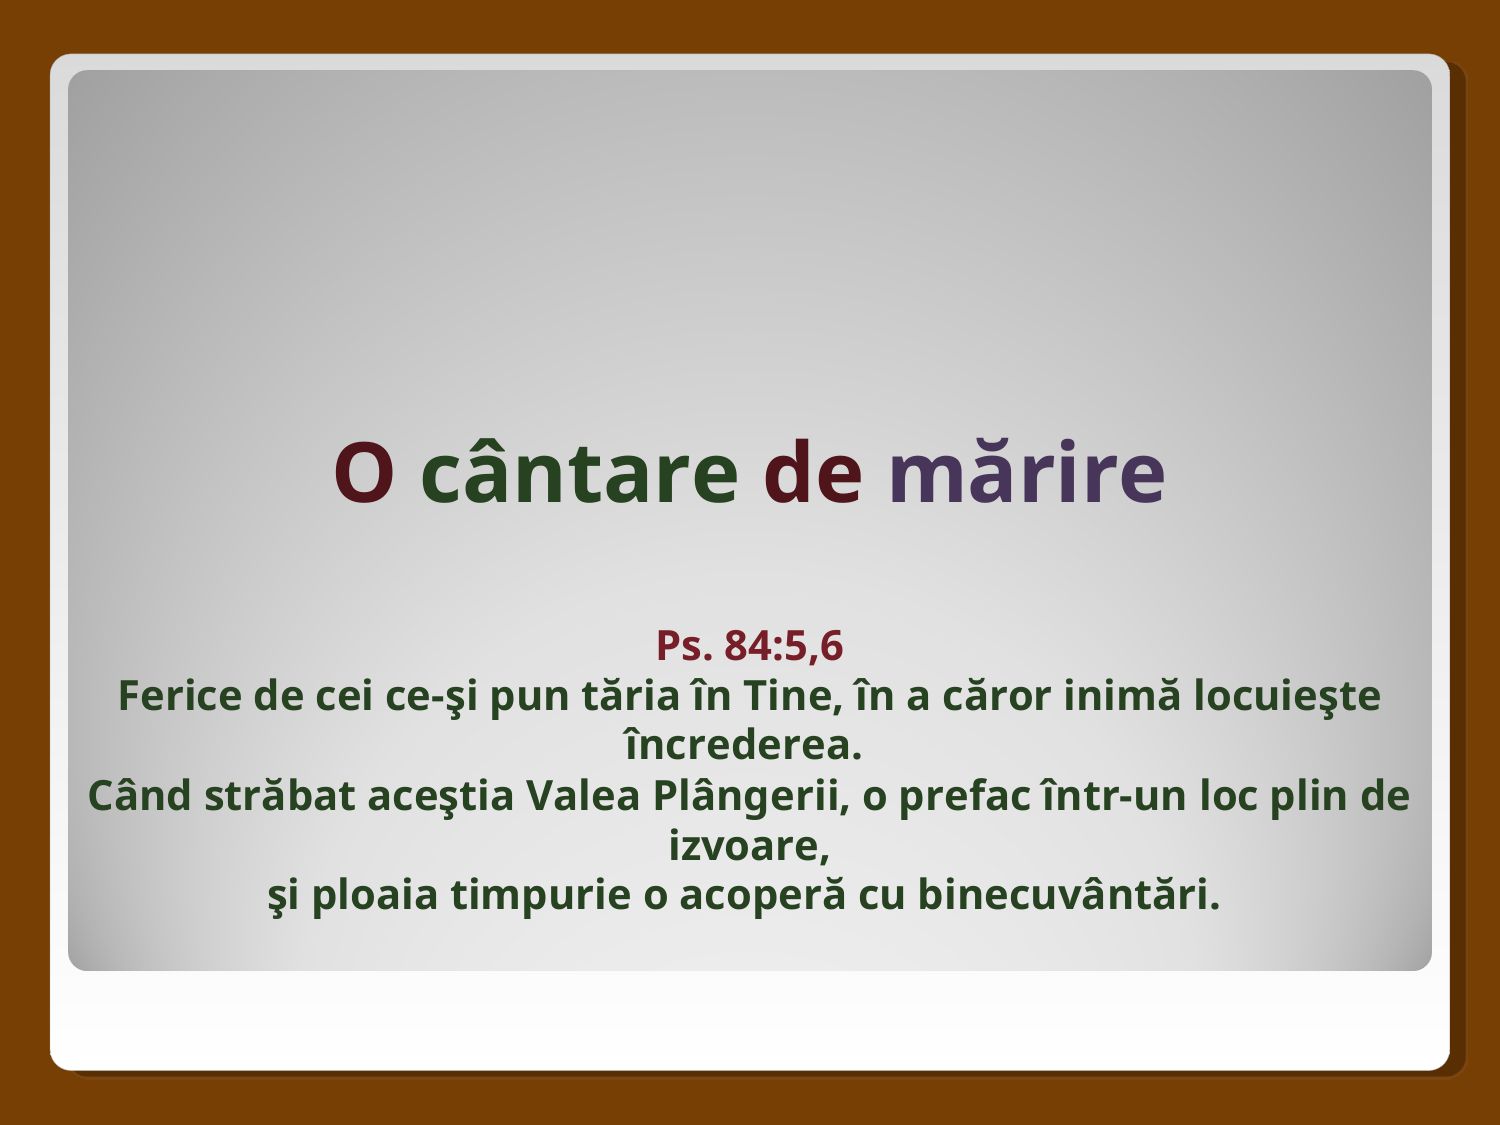

# O cântare de mărire
Ps. 84:5,6
Ferice de cei ce-şi pun tăria în Tine, în a căror inimă locuieşte încrederea.
Când străbat aceştia Valea Plângerii, o prefac într-un loc plin de izvoare,
şi ploaia timpurie o acoperă cu binecuvântări.